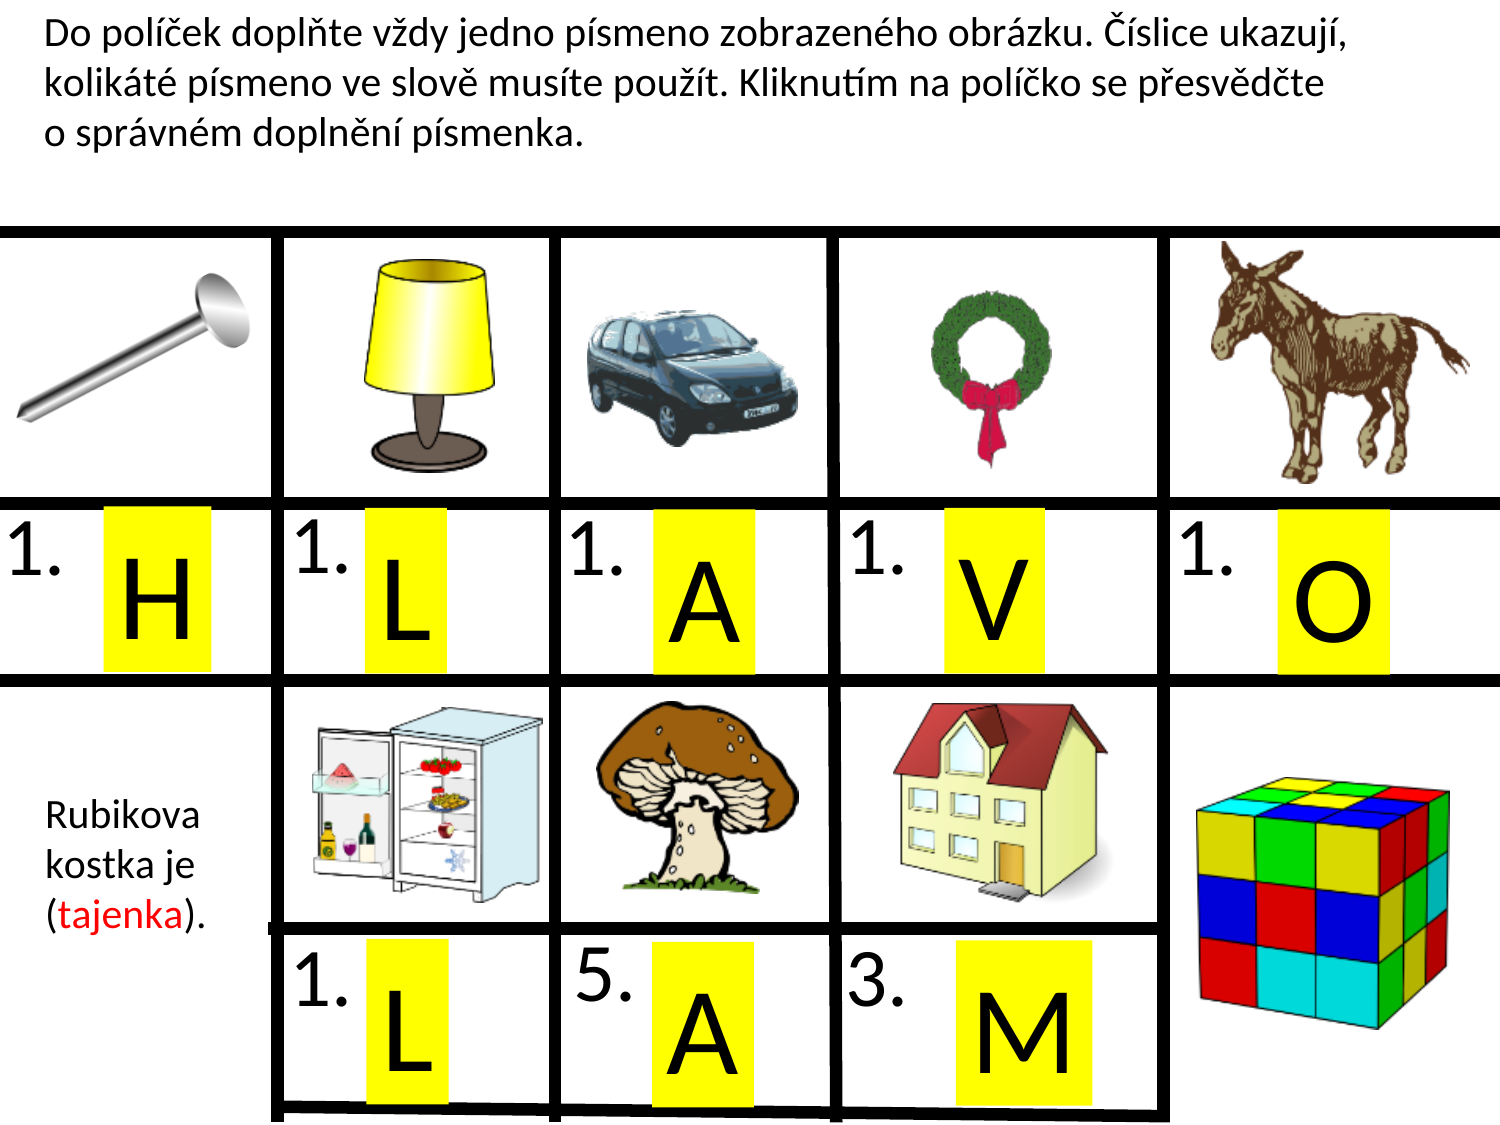

Do políček doplňte vždy jedno písmeno zobrazeného obrázku. Číslice ukazují,
kolikáté písmeno ve slově musíte použít. Kliknutím na políčko se přesvědčte
o správném doplnění písmenka.
1.
1.
1.
1.
1.
H
L
V
A
O
Rubikova
kostka je
(tajenka).
5.
1.
3.
L
M
A